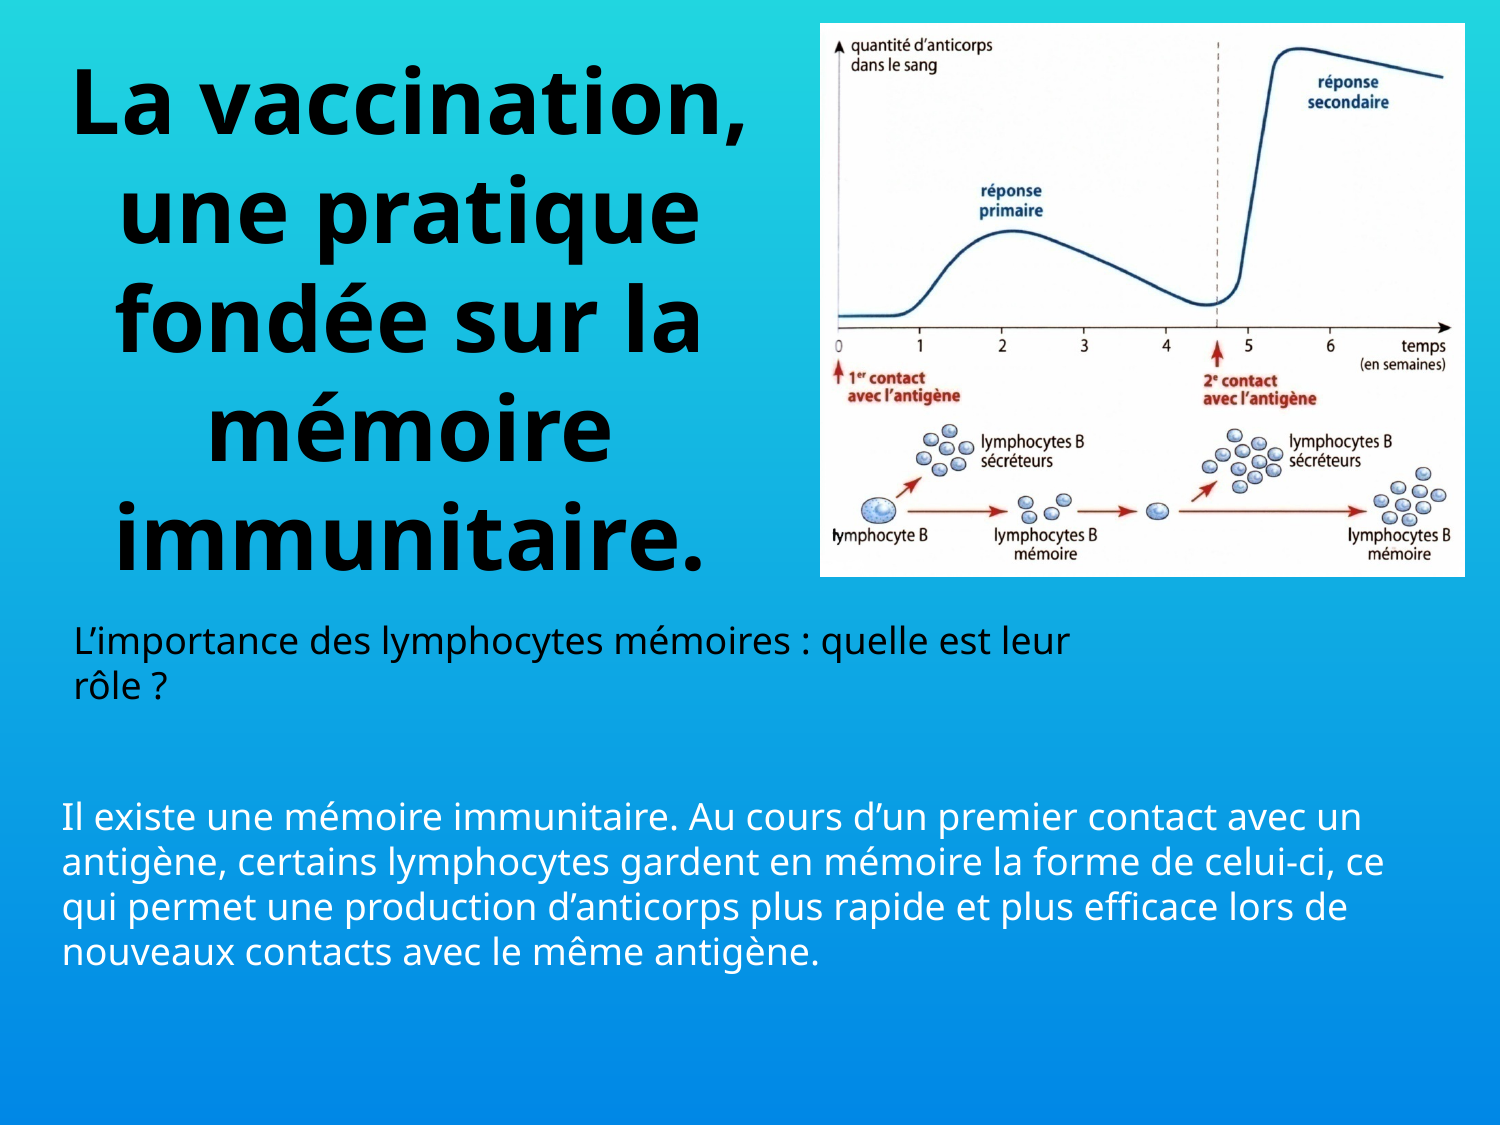

# La vaccination, une pratique fondée sur la mémoire immunitaire.
L’importance des lymphocytes mémoires : quelle est leur rôle ?
Il existe une mémoire immunitaire. Au cours d’un premier contact avec un antigène, certains lymphocytes gardent en mémoire la forme de celui-ci, ce qui permet une production d’anticorps plus rapide et plus efficace lors de nouveaux contacts avec le même antigène.